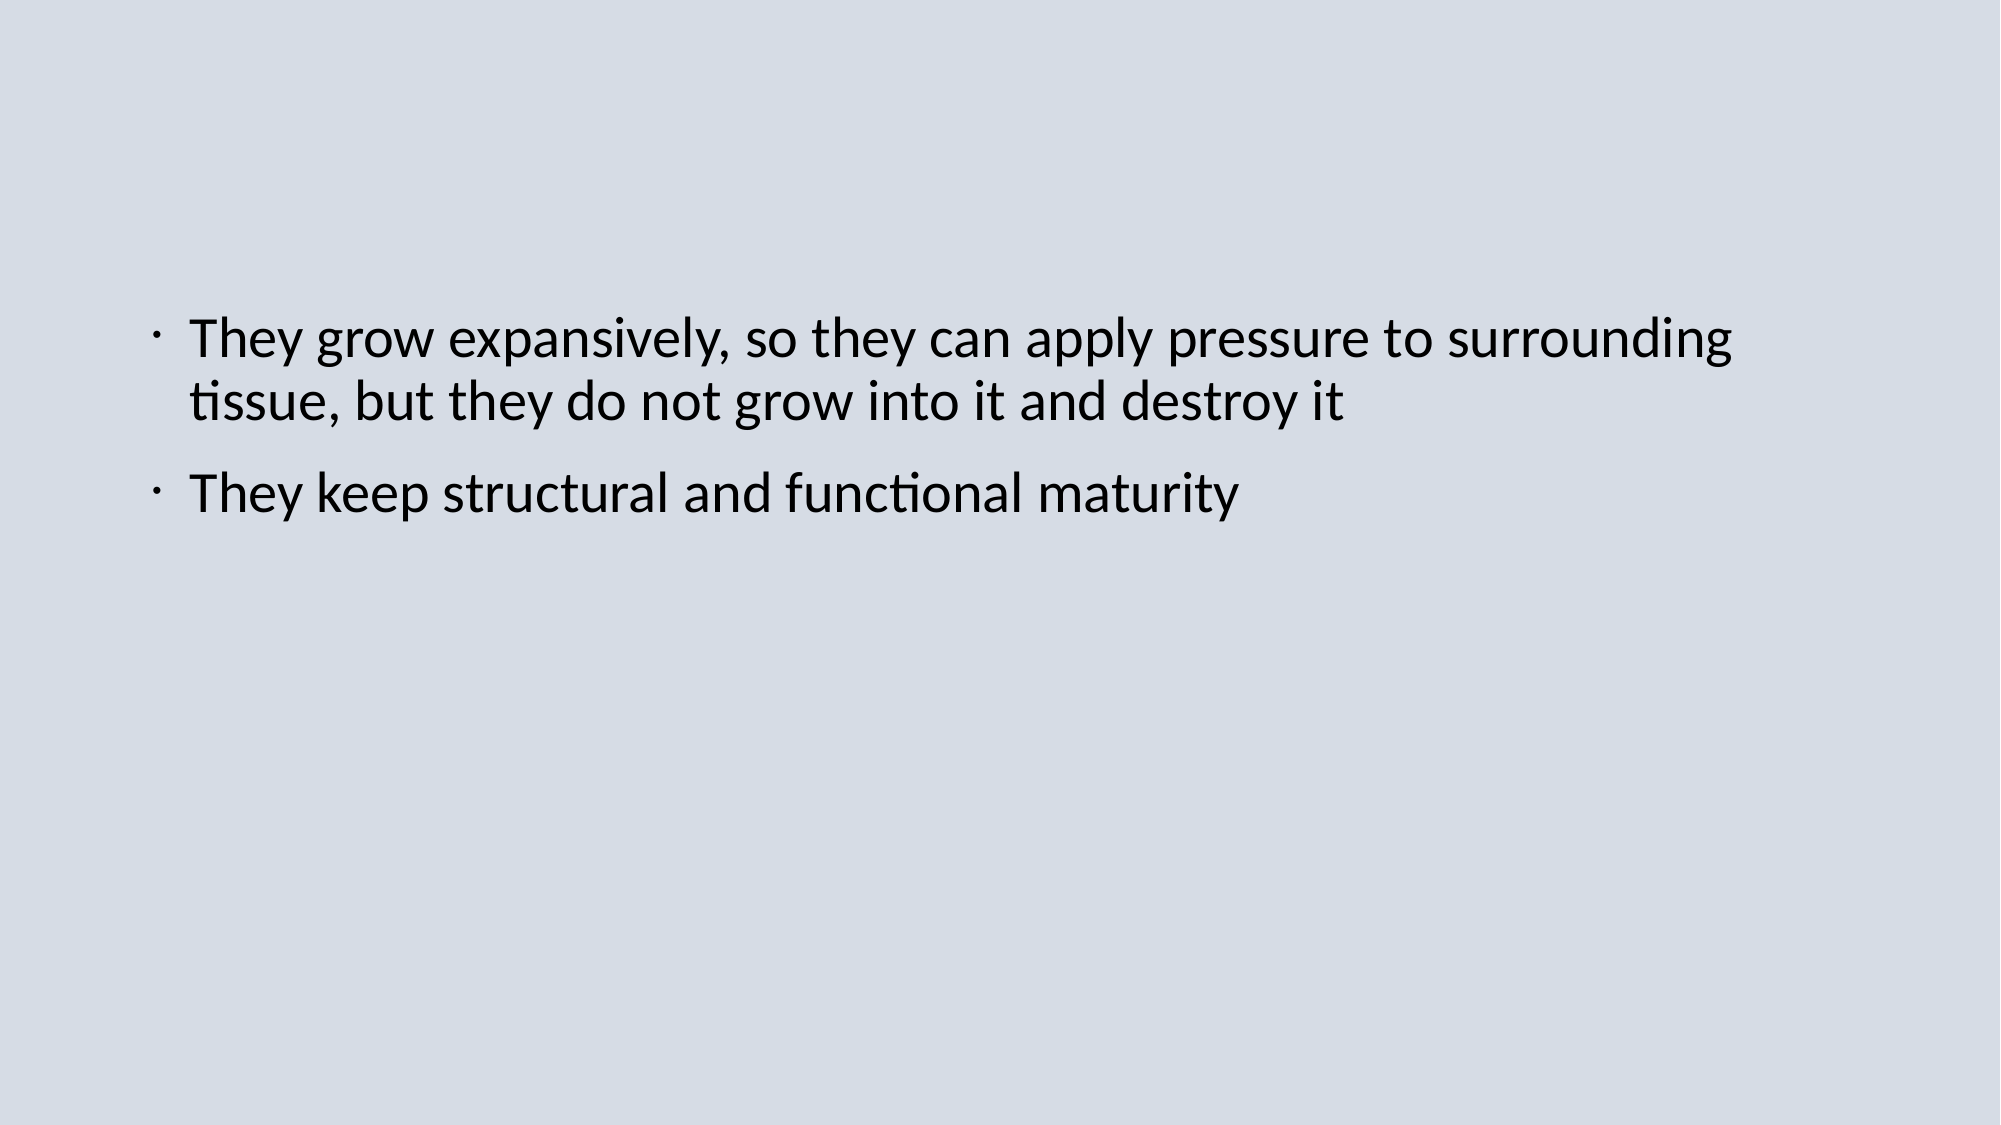

#
They grow expansively, so they can apply pressure to surrounding tissue, but they do not grow into it and destroy it
They keep structural and functional maturity